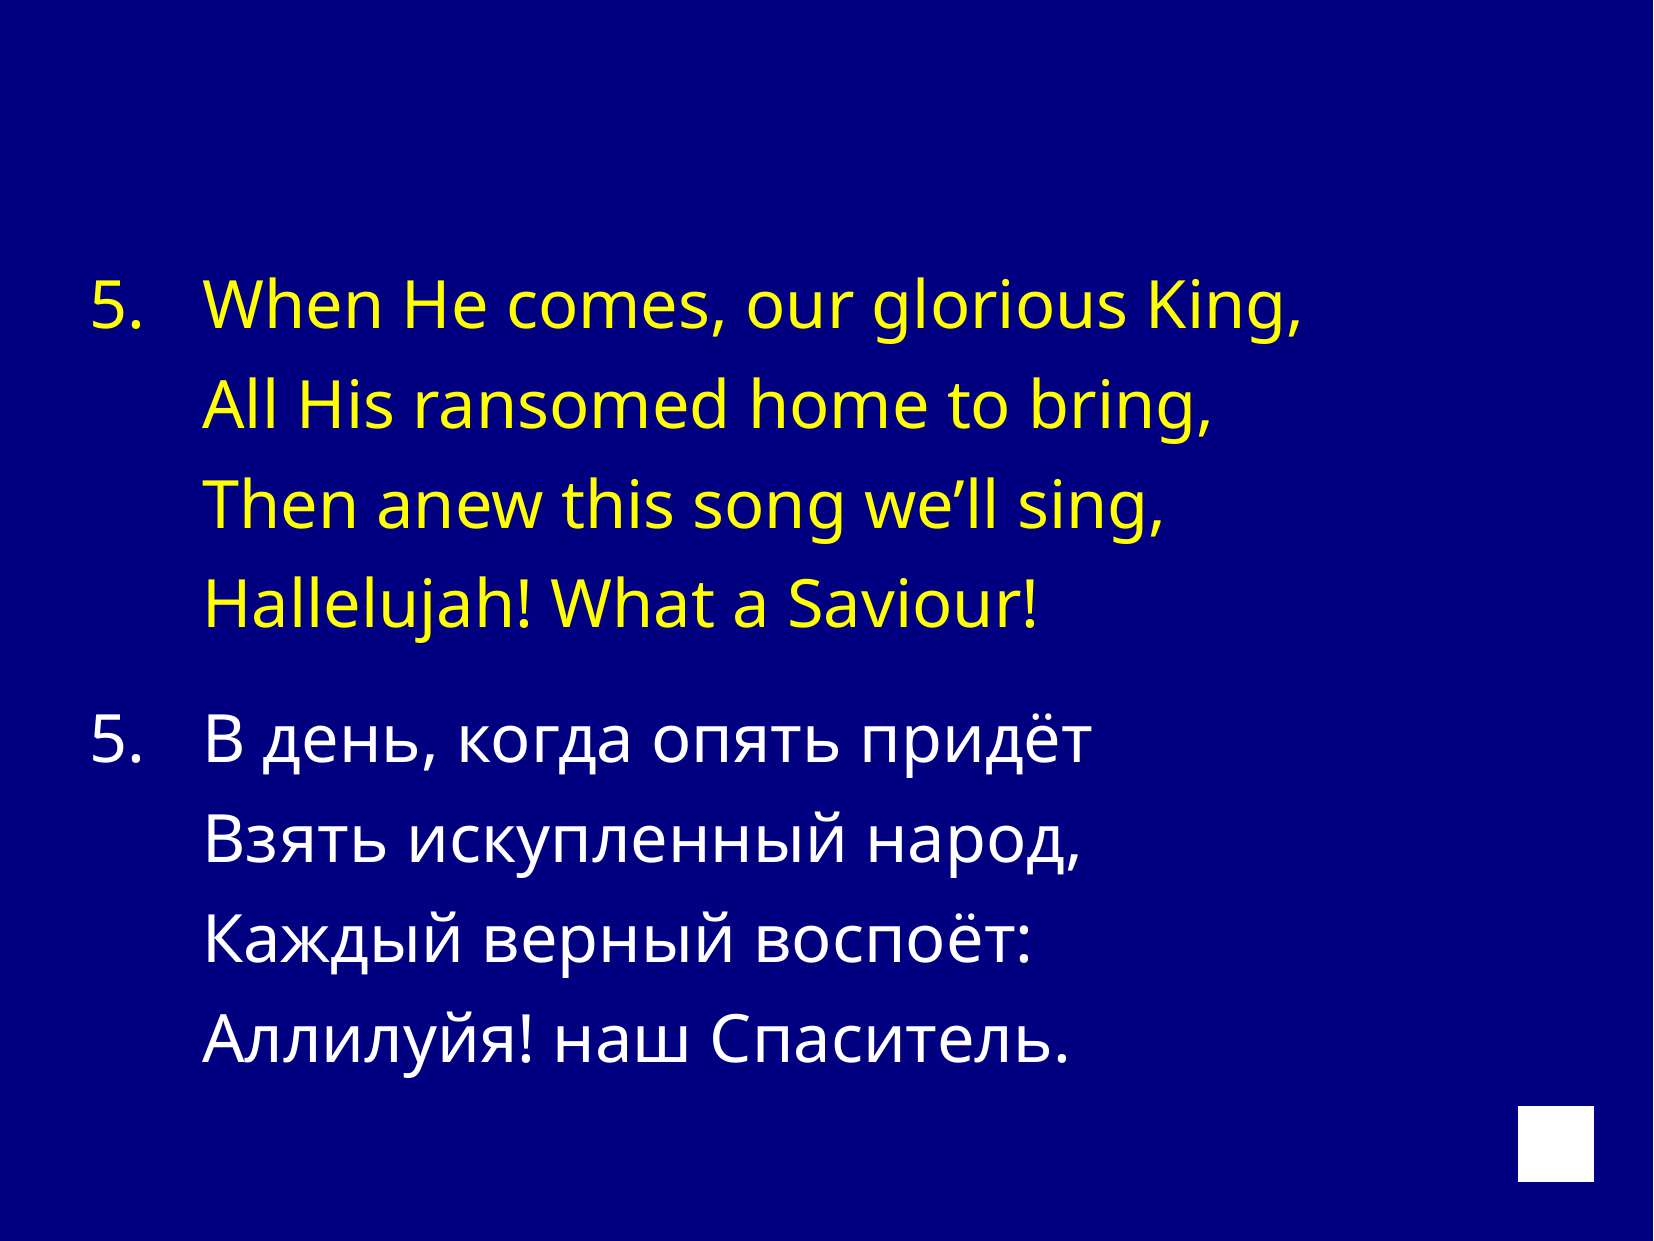

5.	When He comes, our glorious King,
	All His ransomed home to bring,
	Then anew this song we’ll sing,
	Hallelujah! What a Saviour!
5.	В день, когда опять придёт
	Взять искупленный народ,
	Каждый верный воспоёт:
	Аллилуйя! наш Спаситель.